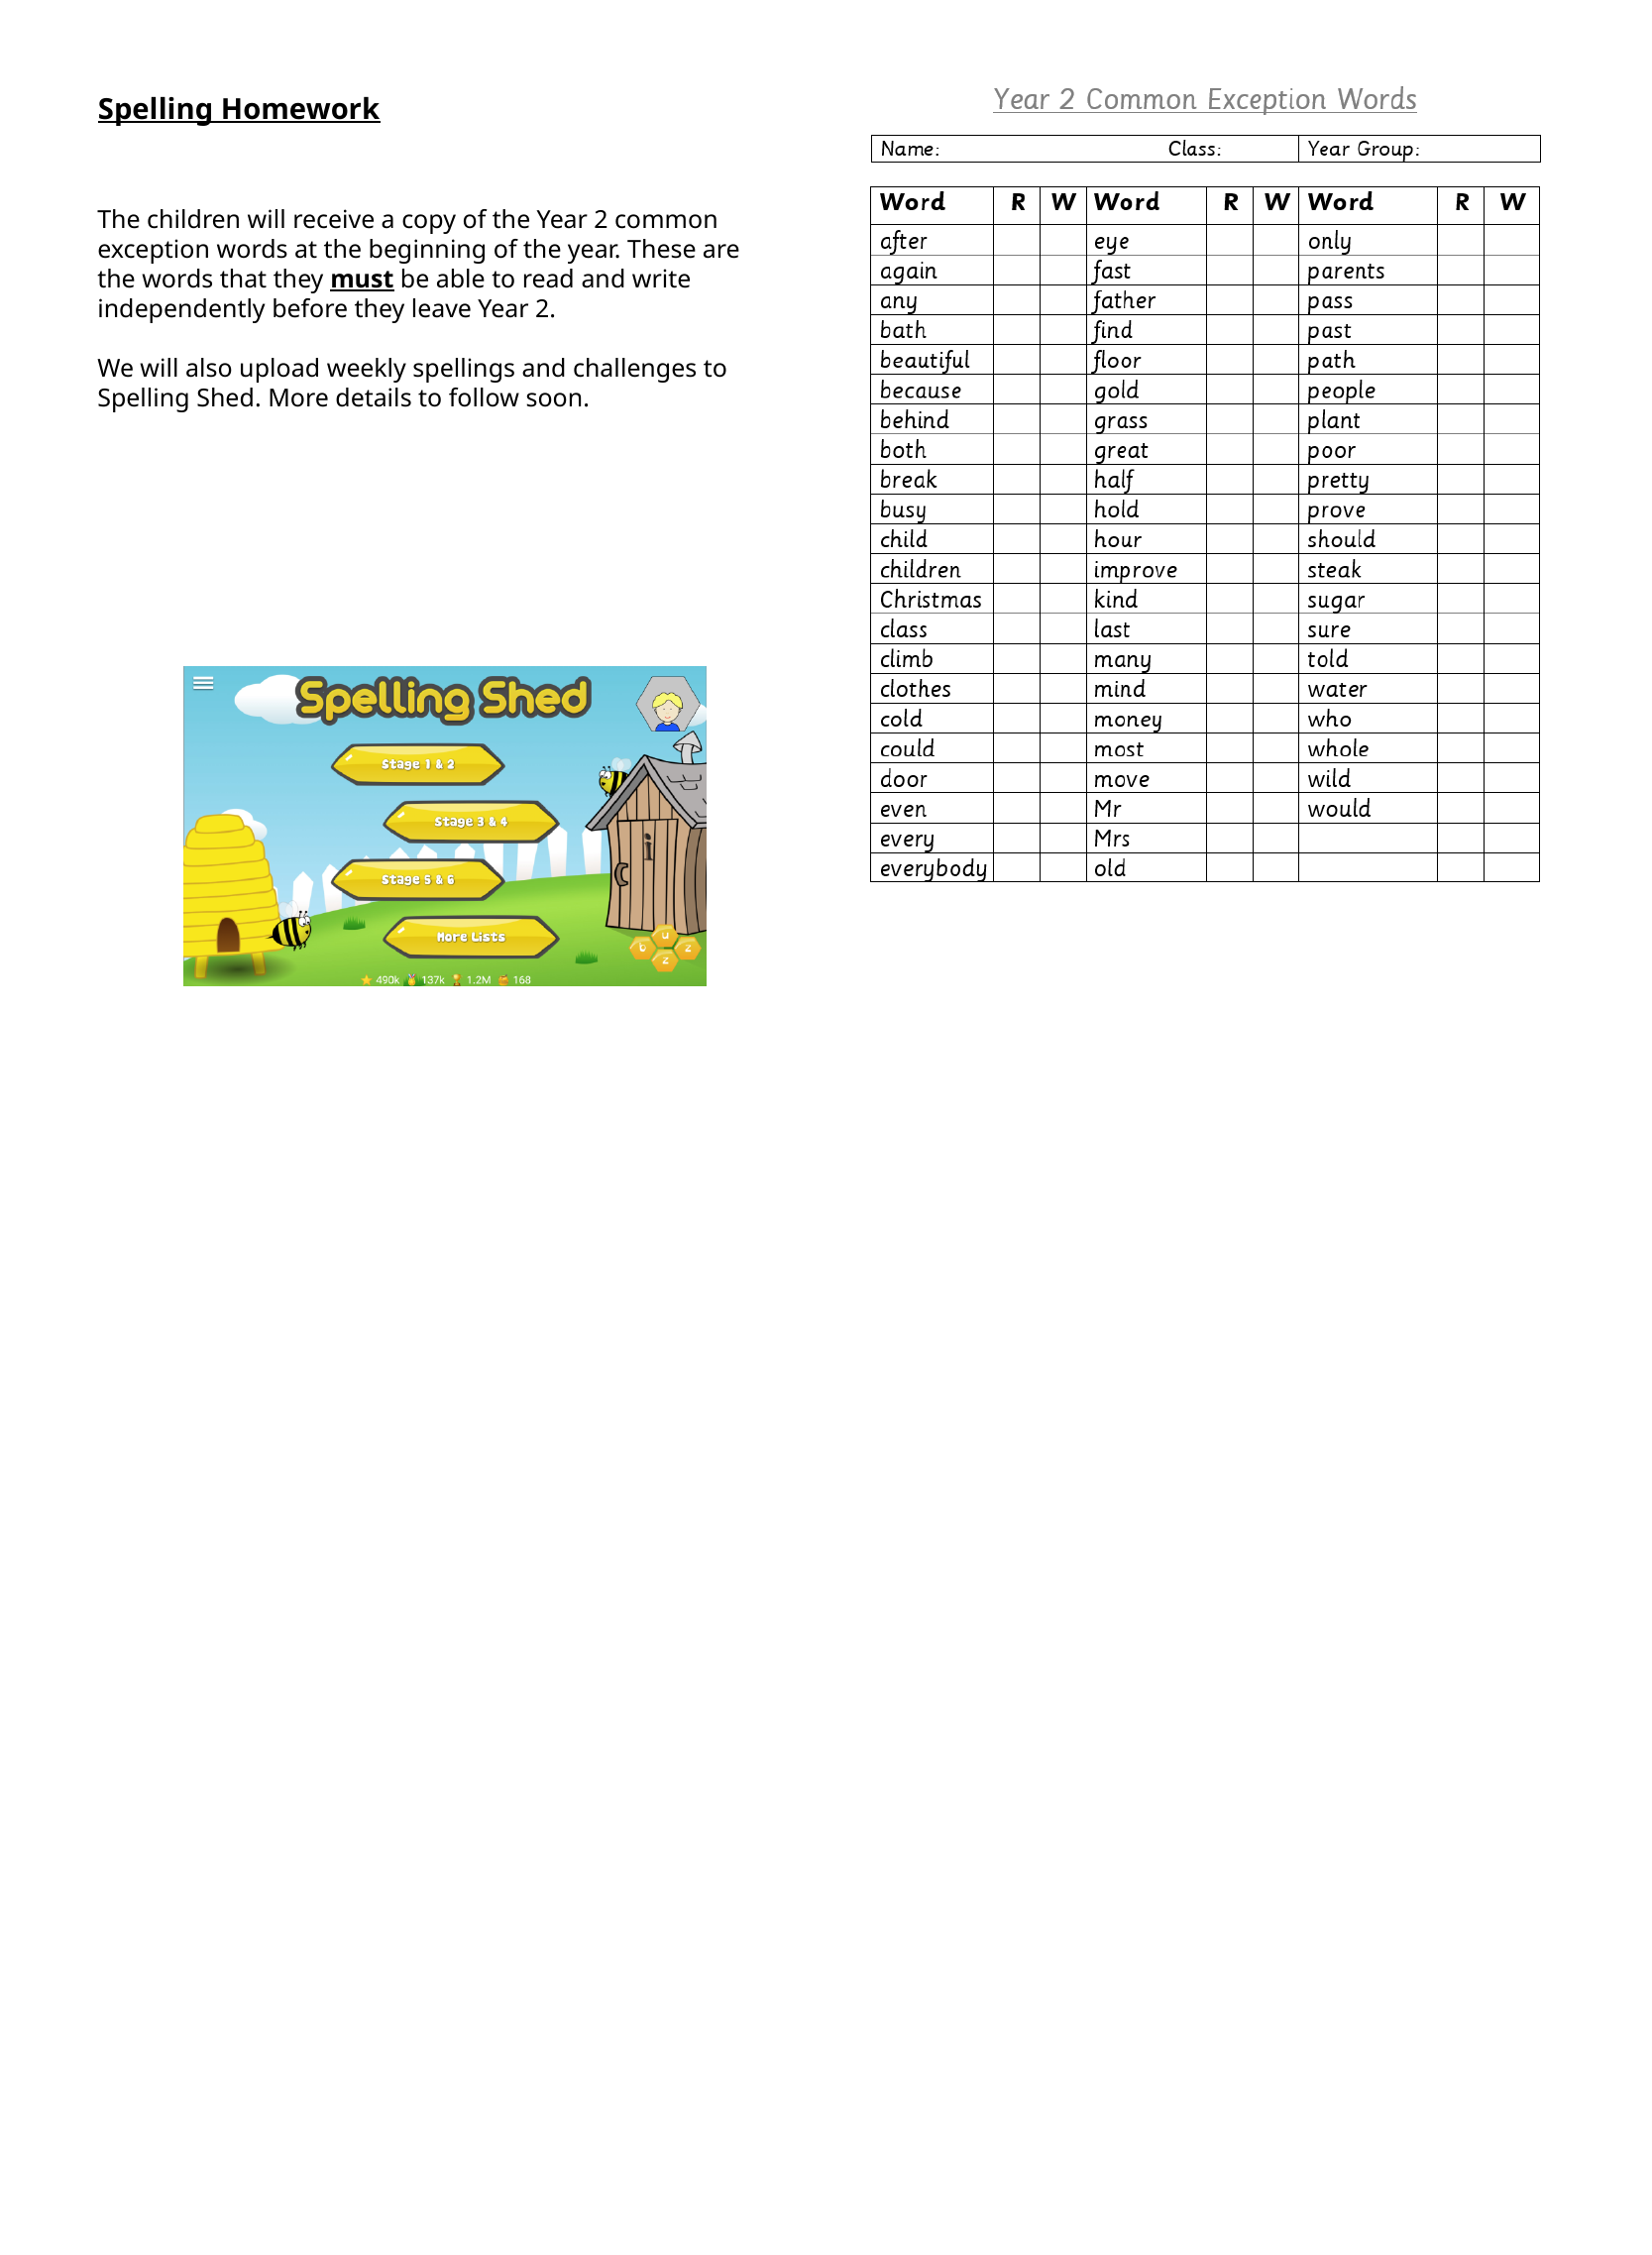

Spelling Homework
The children will receive a copy of the  Year 2 common exception words at the  beginning of the year. These are the  words that they must be able to read and write independently before they  leave Year 2.
We will also upload weekly spellings  and challenges to Spelling Shed. More  details to follow soon.